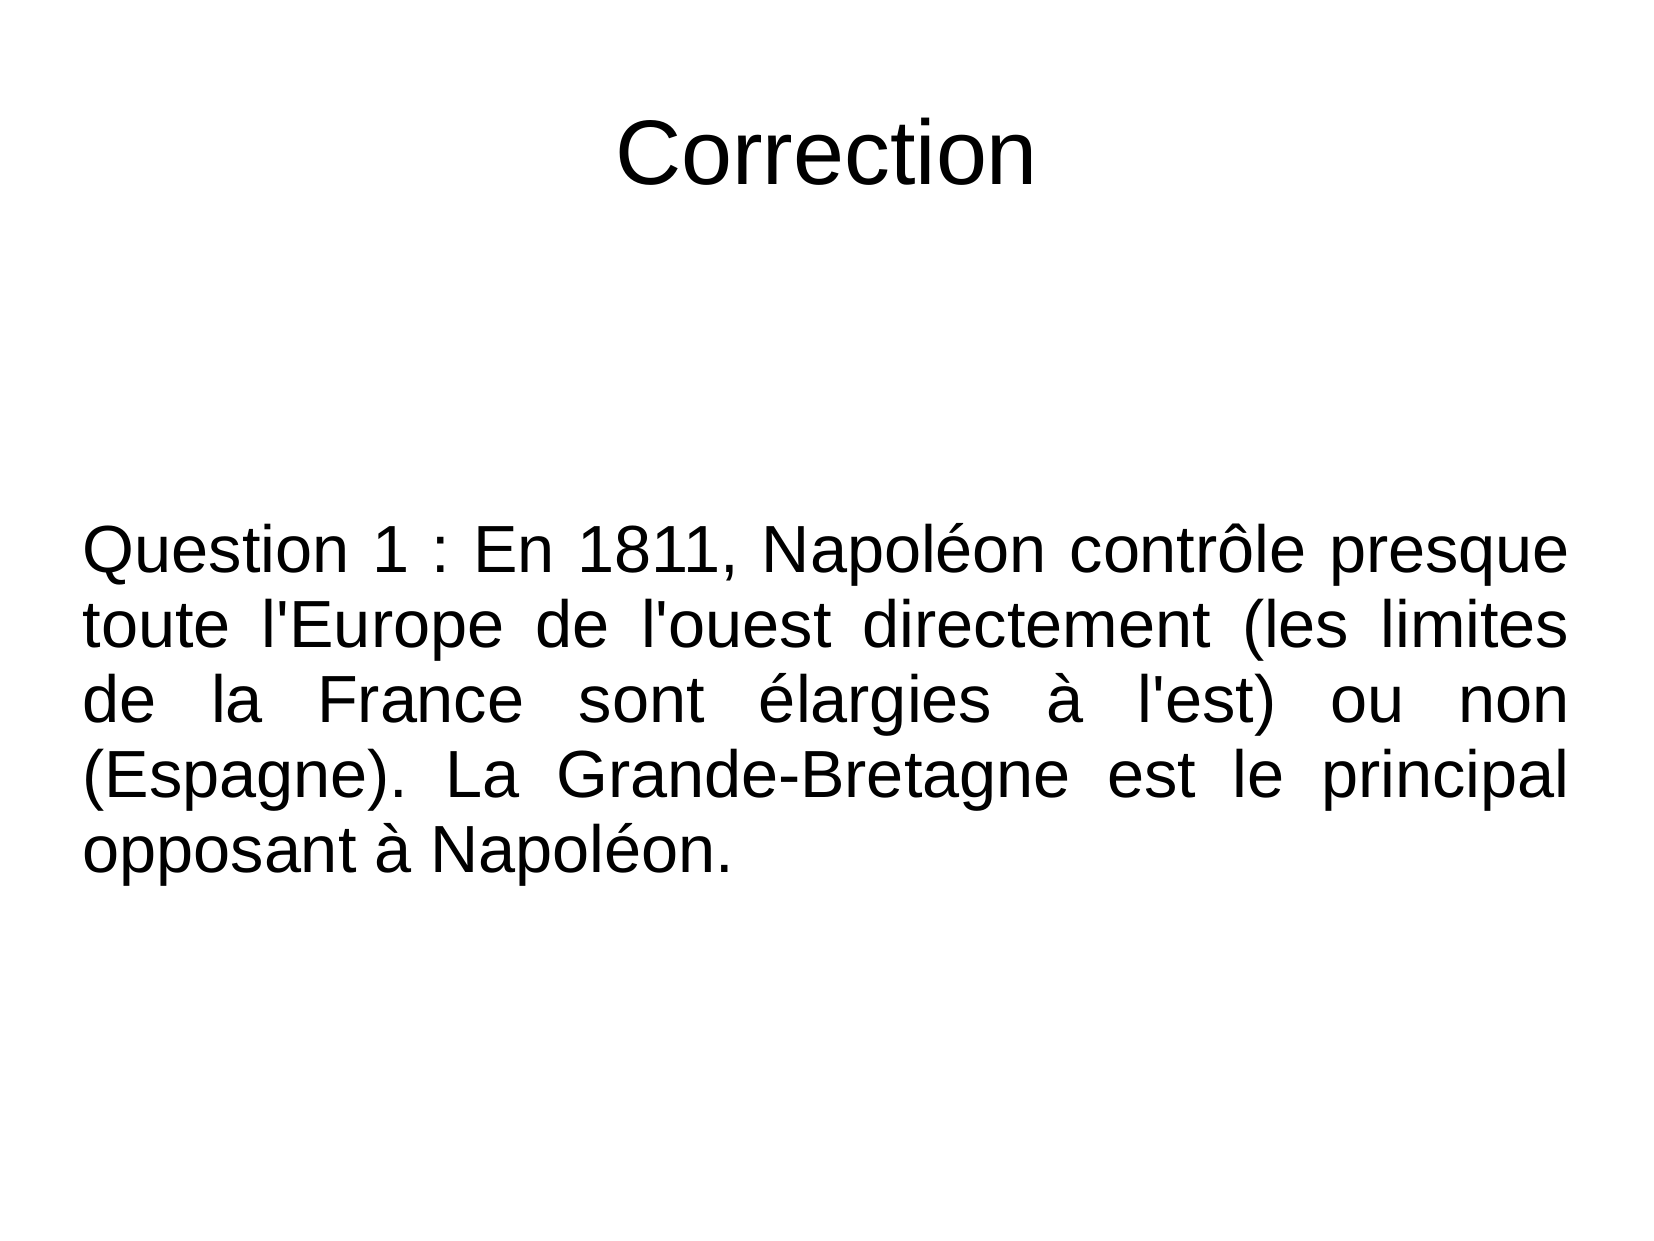

# Correction
Question 1 : En 1811, Napoléon contrôle presque toute l'Europe de l'ouest directement (les limites de la France sont élargies à l'est) ou non (Espagne). La Grande-Bretagne est le principal opposant à Napoléon.